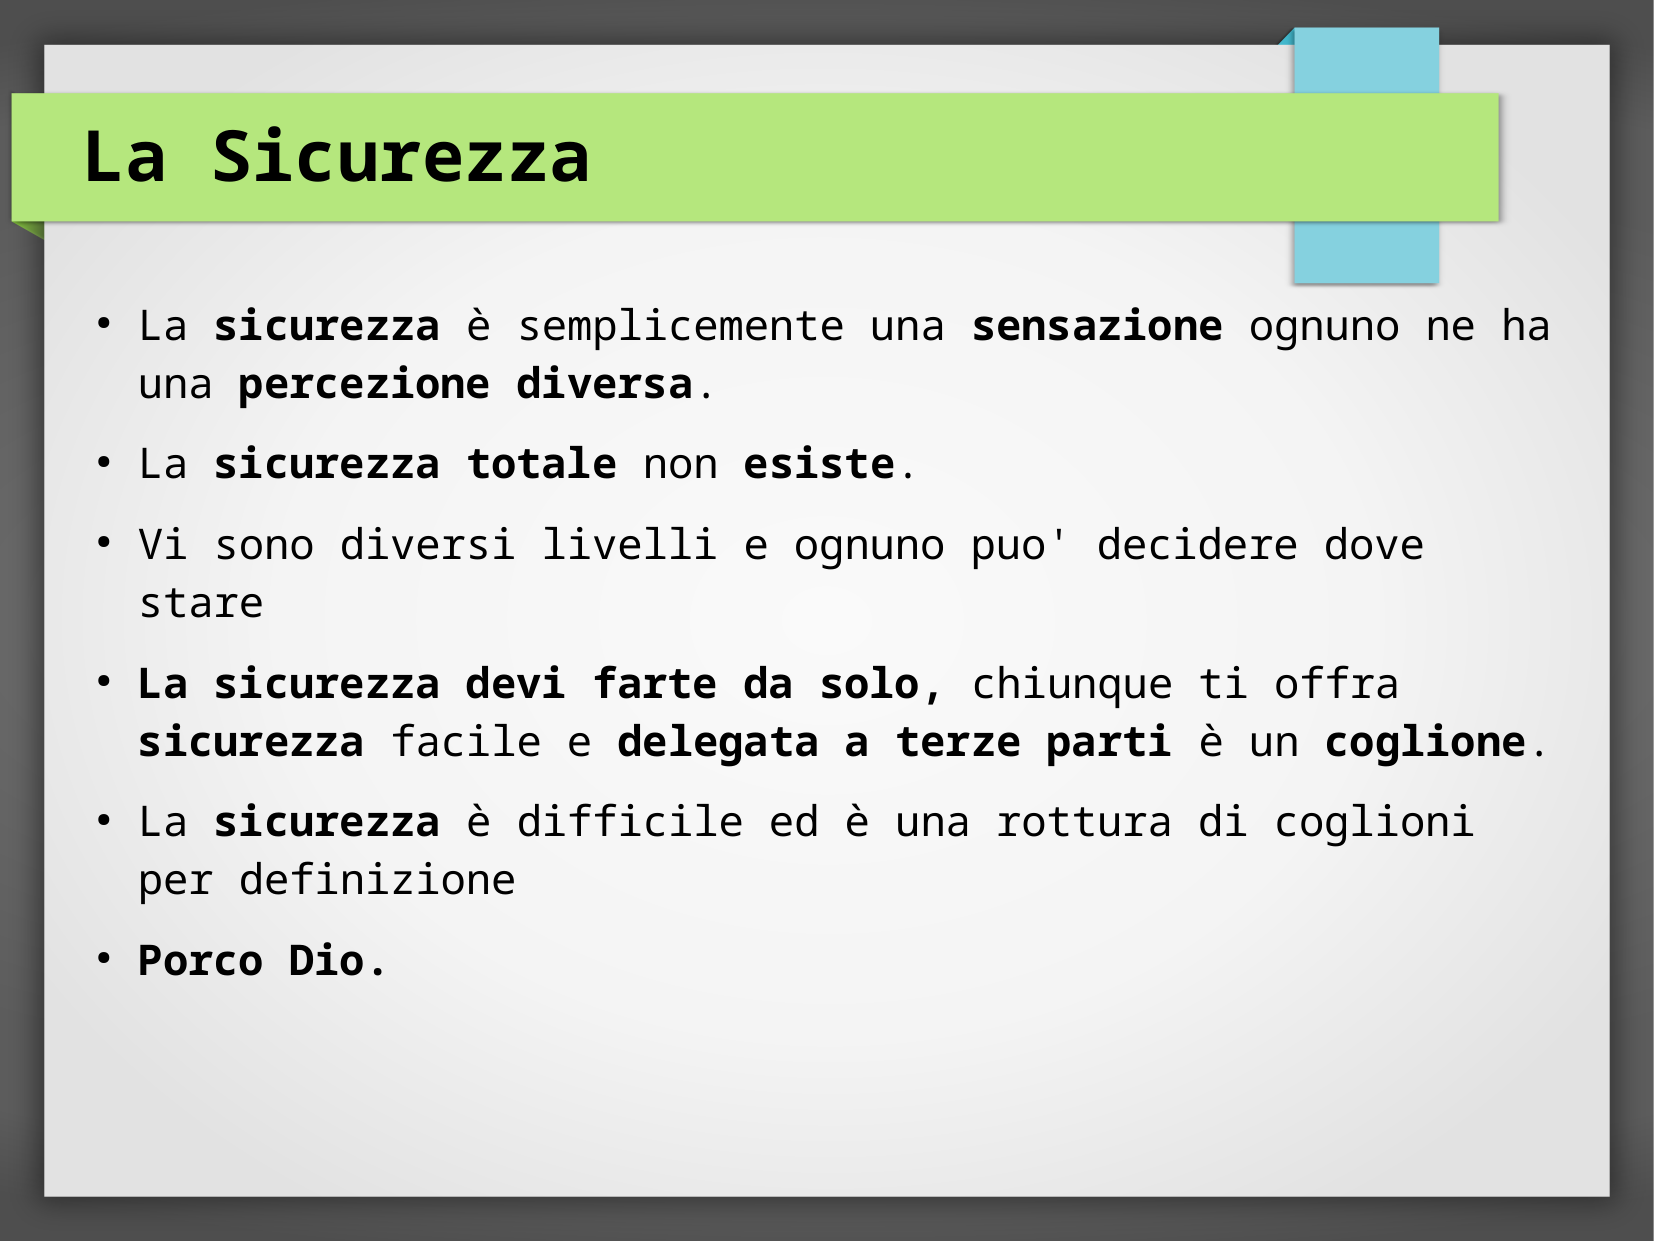

# La Sicurezza
La sicurezza è semplicemente una sensazione ognuno ne ha una percezione diversa.
La sicurezza totale non esiste.
Vi sono diversi livelli e ognuno puo' decidere dove stare
La sicurezza devi farte da solo, chiunque ti offra sicurezza facile e delegata a terze parti è un coglione.
La sicurezza è difficile ed è una rottura di coglioni per definizione
Porco Dio.